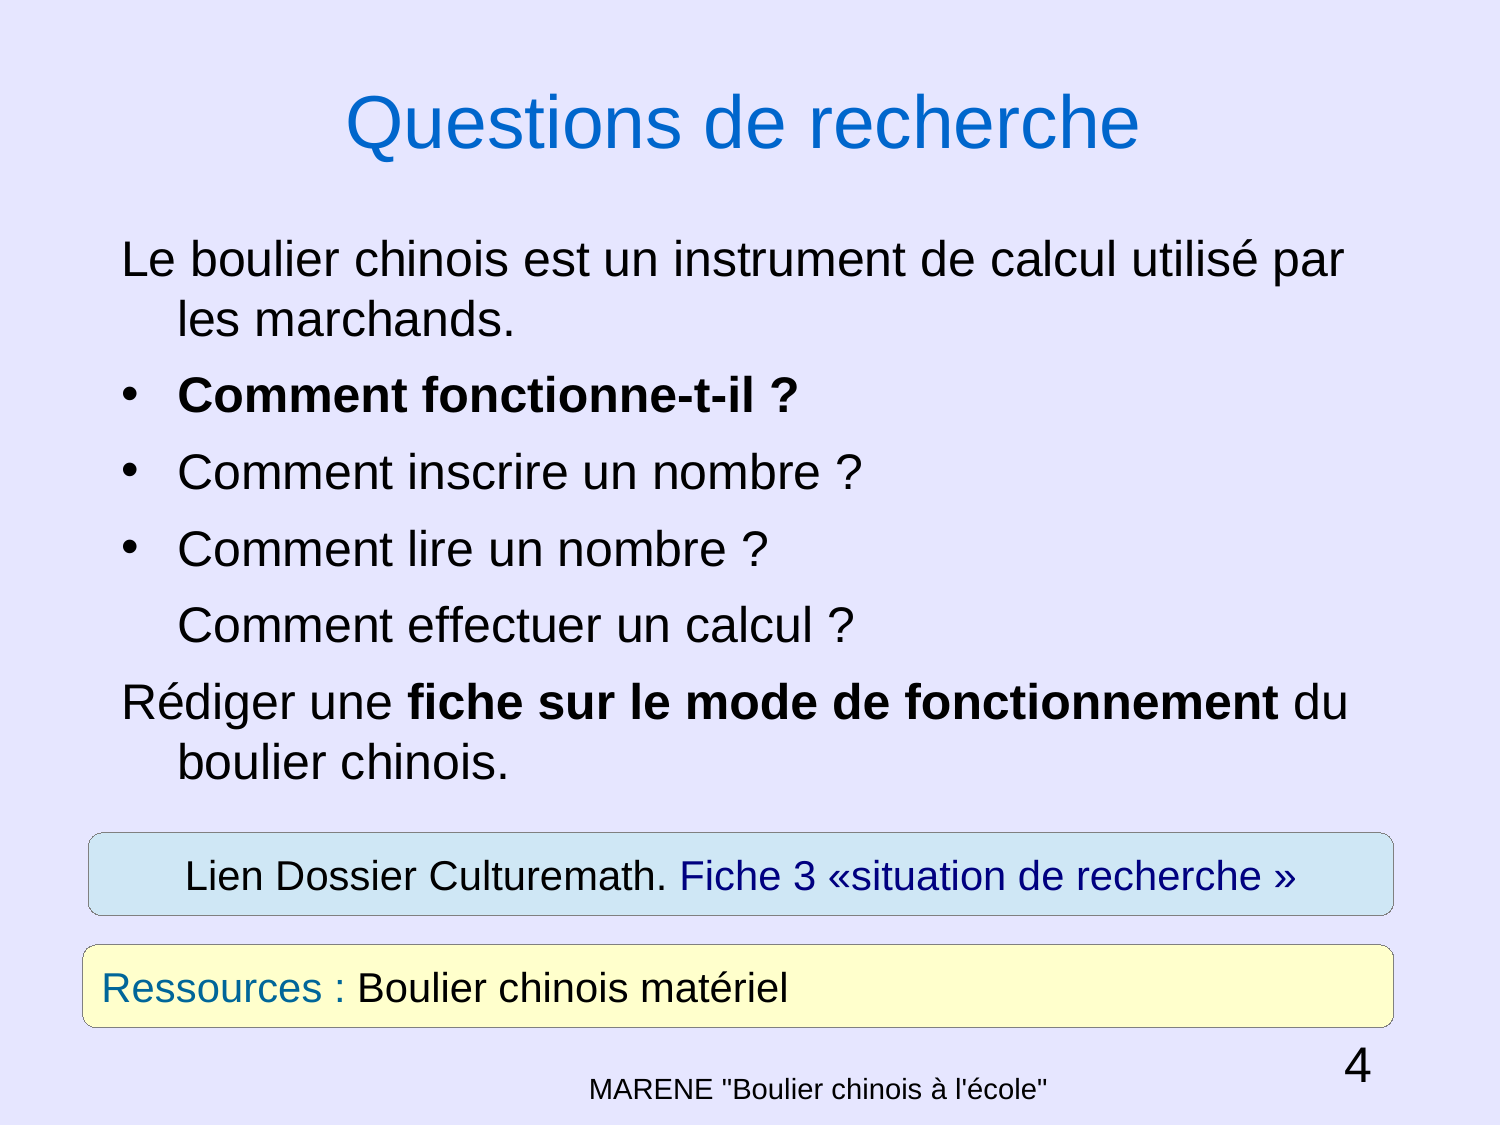

# Questions de recherche
Le boulier chinois est un instrument de calcul utilisé par les marchands.
Comment fonctionne-t-il ?
Comment inscrire un nombre ?
Comment lire un nombre ?
Comment effectuer un calcul ?
Rédiger une fiche sur le mode de fonctionnement du boulier chinois.
Lien Dossier Culturemath. Fiche 3 «situation de recherche »
Ressources : Boulier chinois matériel
4